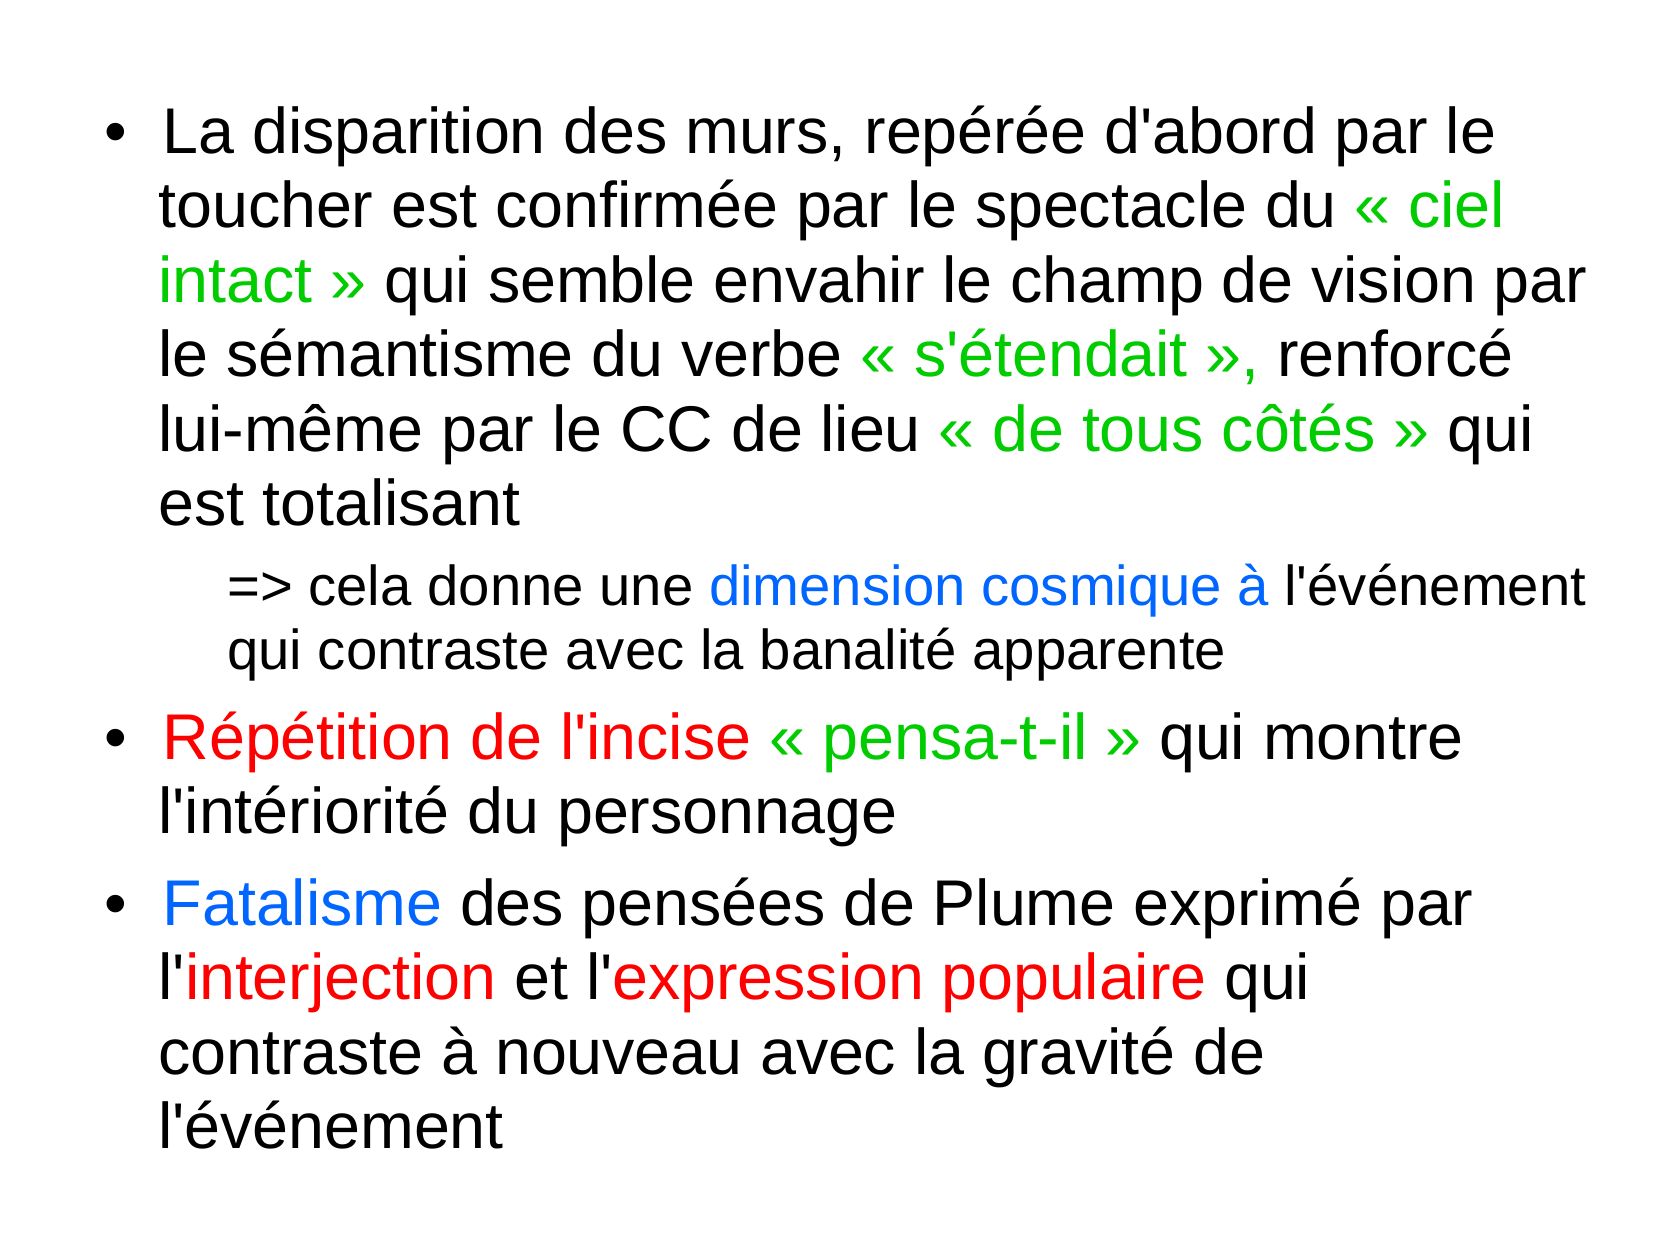

• La disparition des murs, repérée d'abord par le toucher est confirmée par le spectacle du « ciel intact » qui semble envahir le champ de vision par le sémantisme du verbe « s'étendait », renforcé lui-même par le CC de lieu « de tous côtés » qui est totalisant
=> cela donne une dimension cosmique à l'événement qui contraste avec la banalité apparente
• Répétition de l'incise « pensa-t-il » qui montre l'intériorité du personnage
• Fatalisme des pensées de Plume exprimé par l'interjection et l'expression populaire qui contraste à nouveau avec la gravité de l'événement